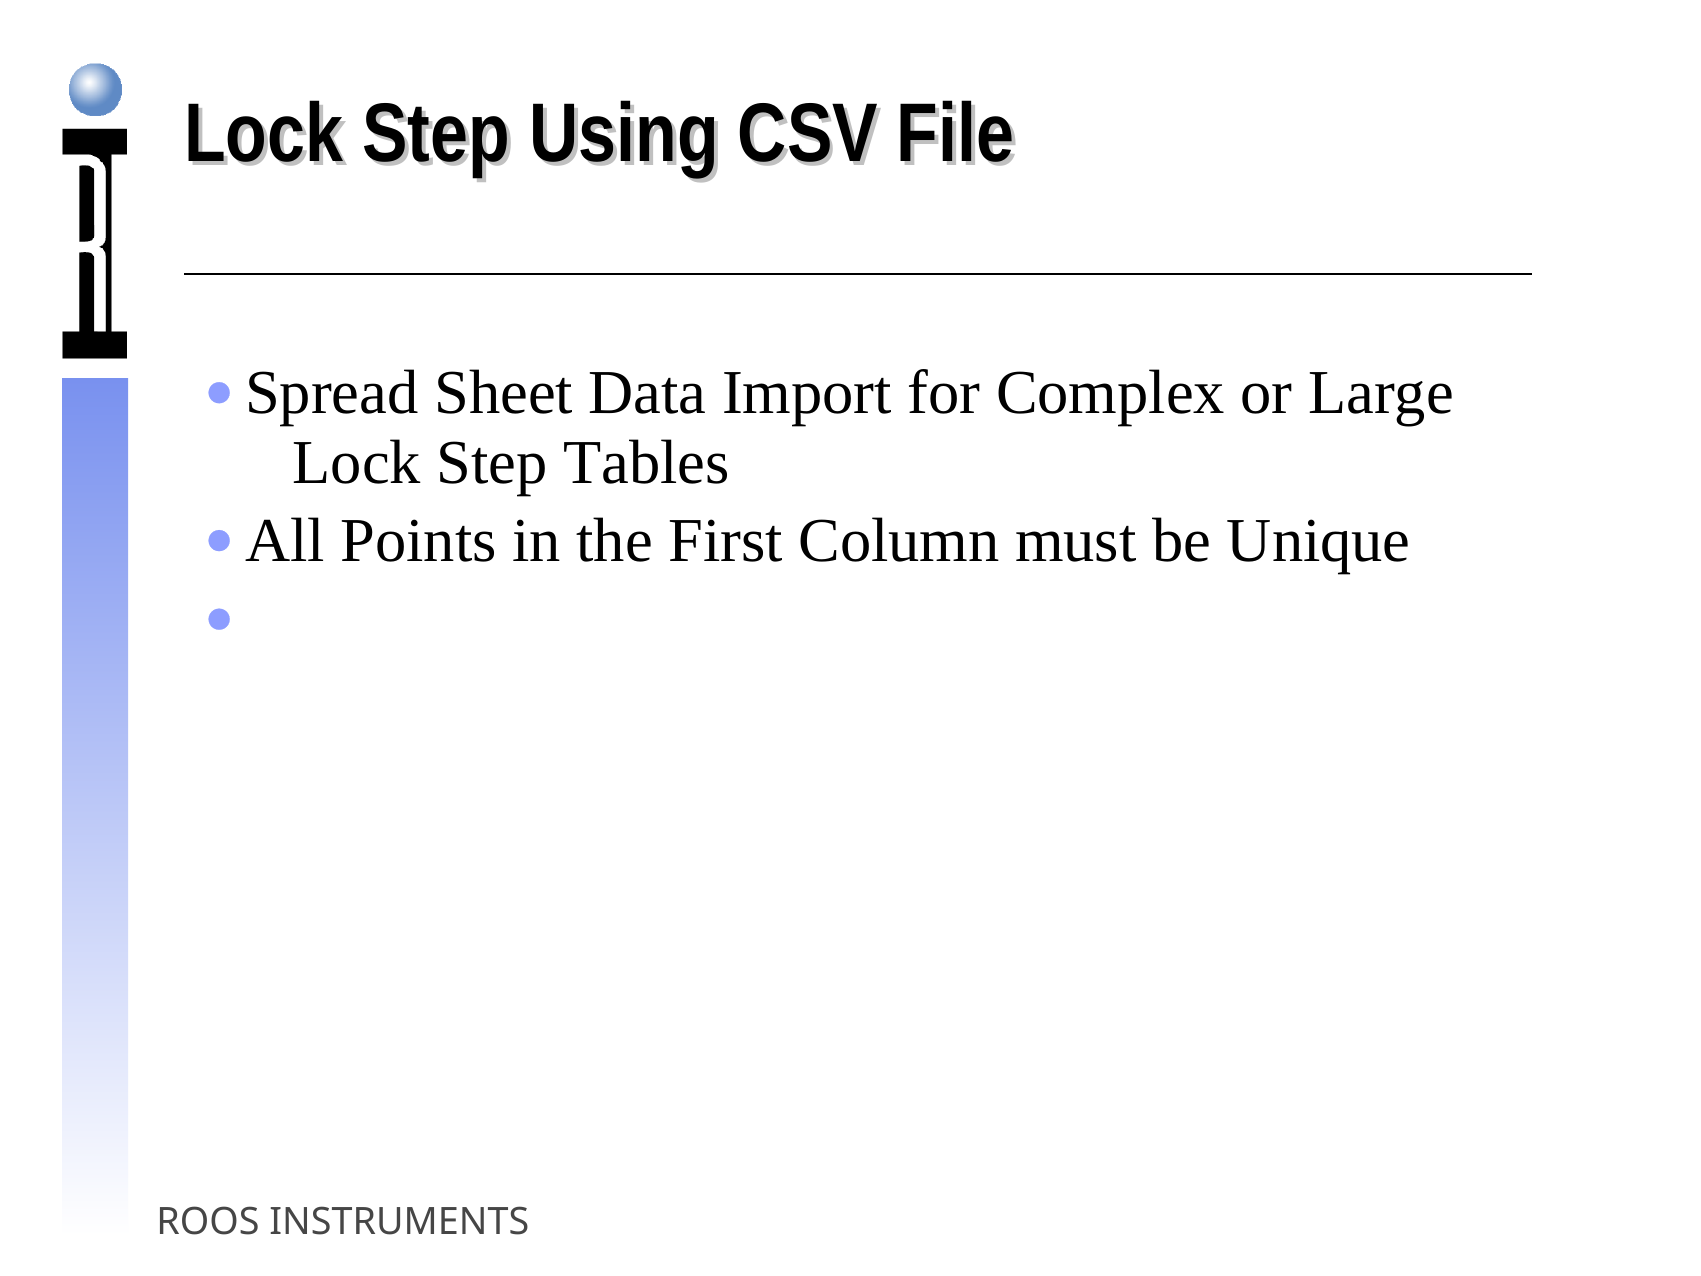

Lock Step Using CSV File
Spread Sheet Data Import for Complex or Large Lock Step Tables
All Points in the First Column must be Unique